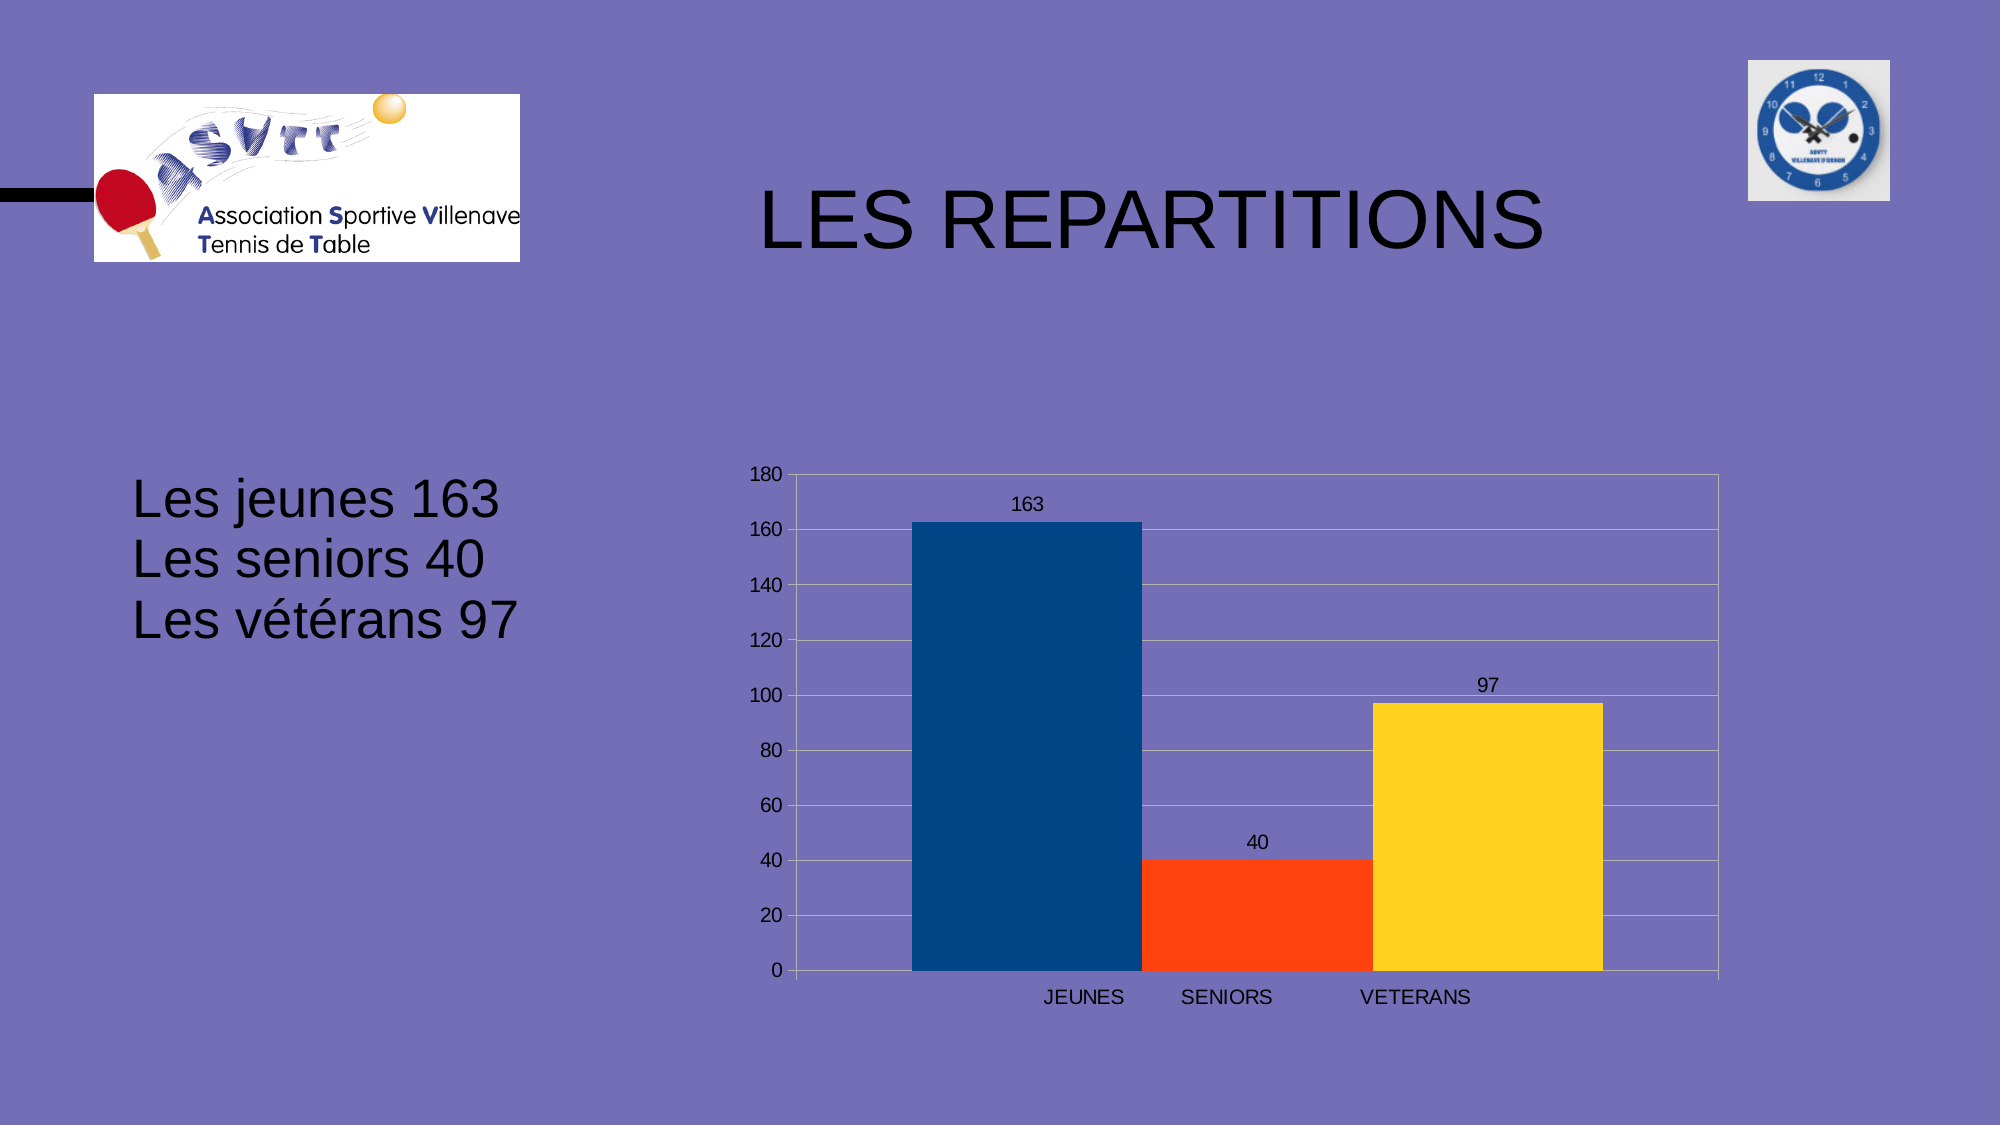

LES REPARTITIONS
### Chart
| Category | 1 colonne | 2 colonne | 3 colonne |
|---|---|---|---|
| JEUNES SENIORS VETERANS | 163.0 | 40.0 | 97.0 |Les jeunes 163
Les seniors 40
Les vétérans 97